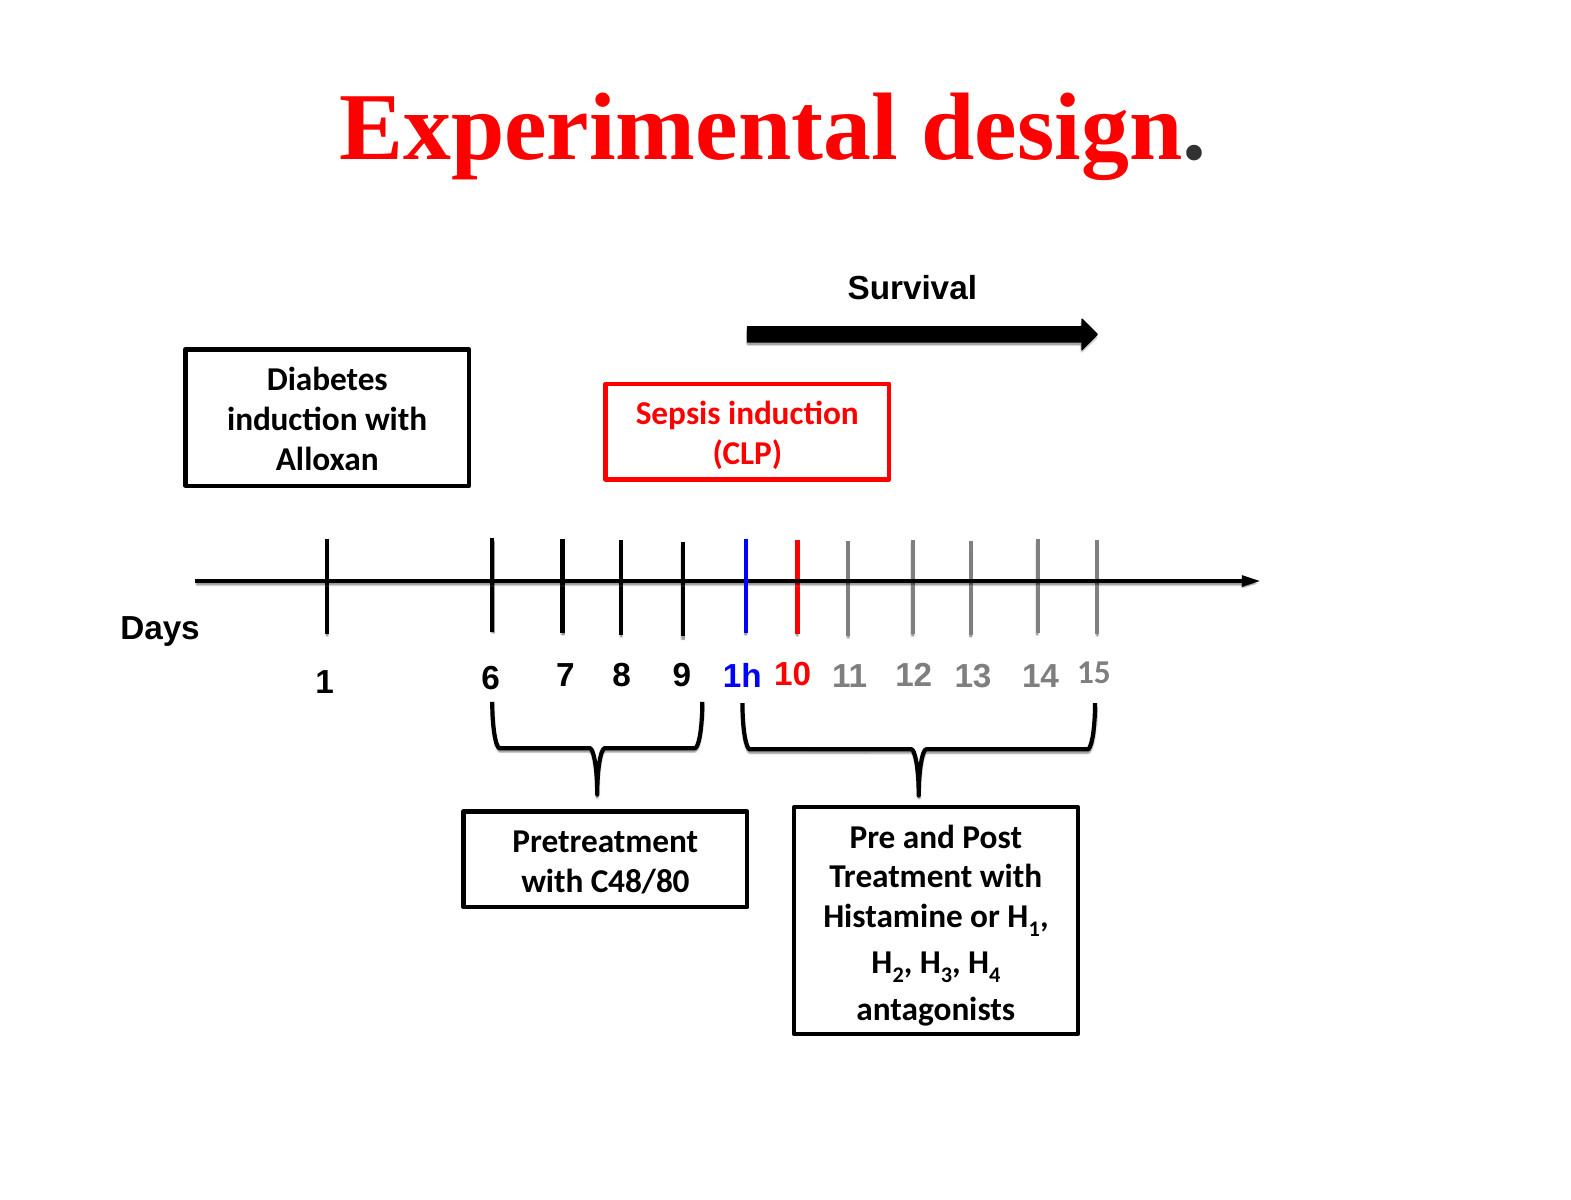

# Experimental design.
Survival
Diabetes induction with Alloxan
Sepsis induction (CLP)
Days
15
10
1h
6
1
Pre and Post Treatment with Histamine or H1, H2, H3, H4 antagonists
Pretreatment with C48/80
8
7
9
12
11
13
14